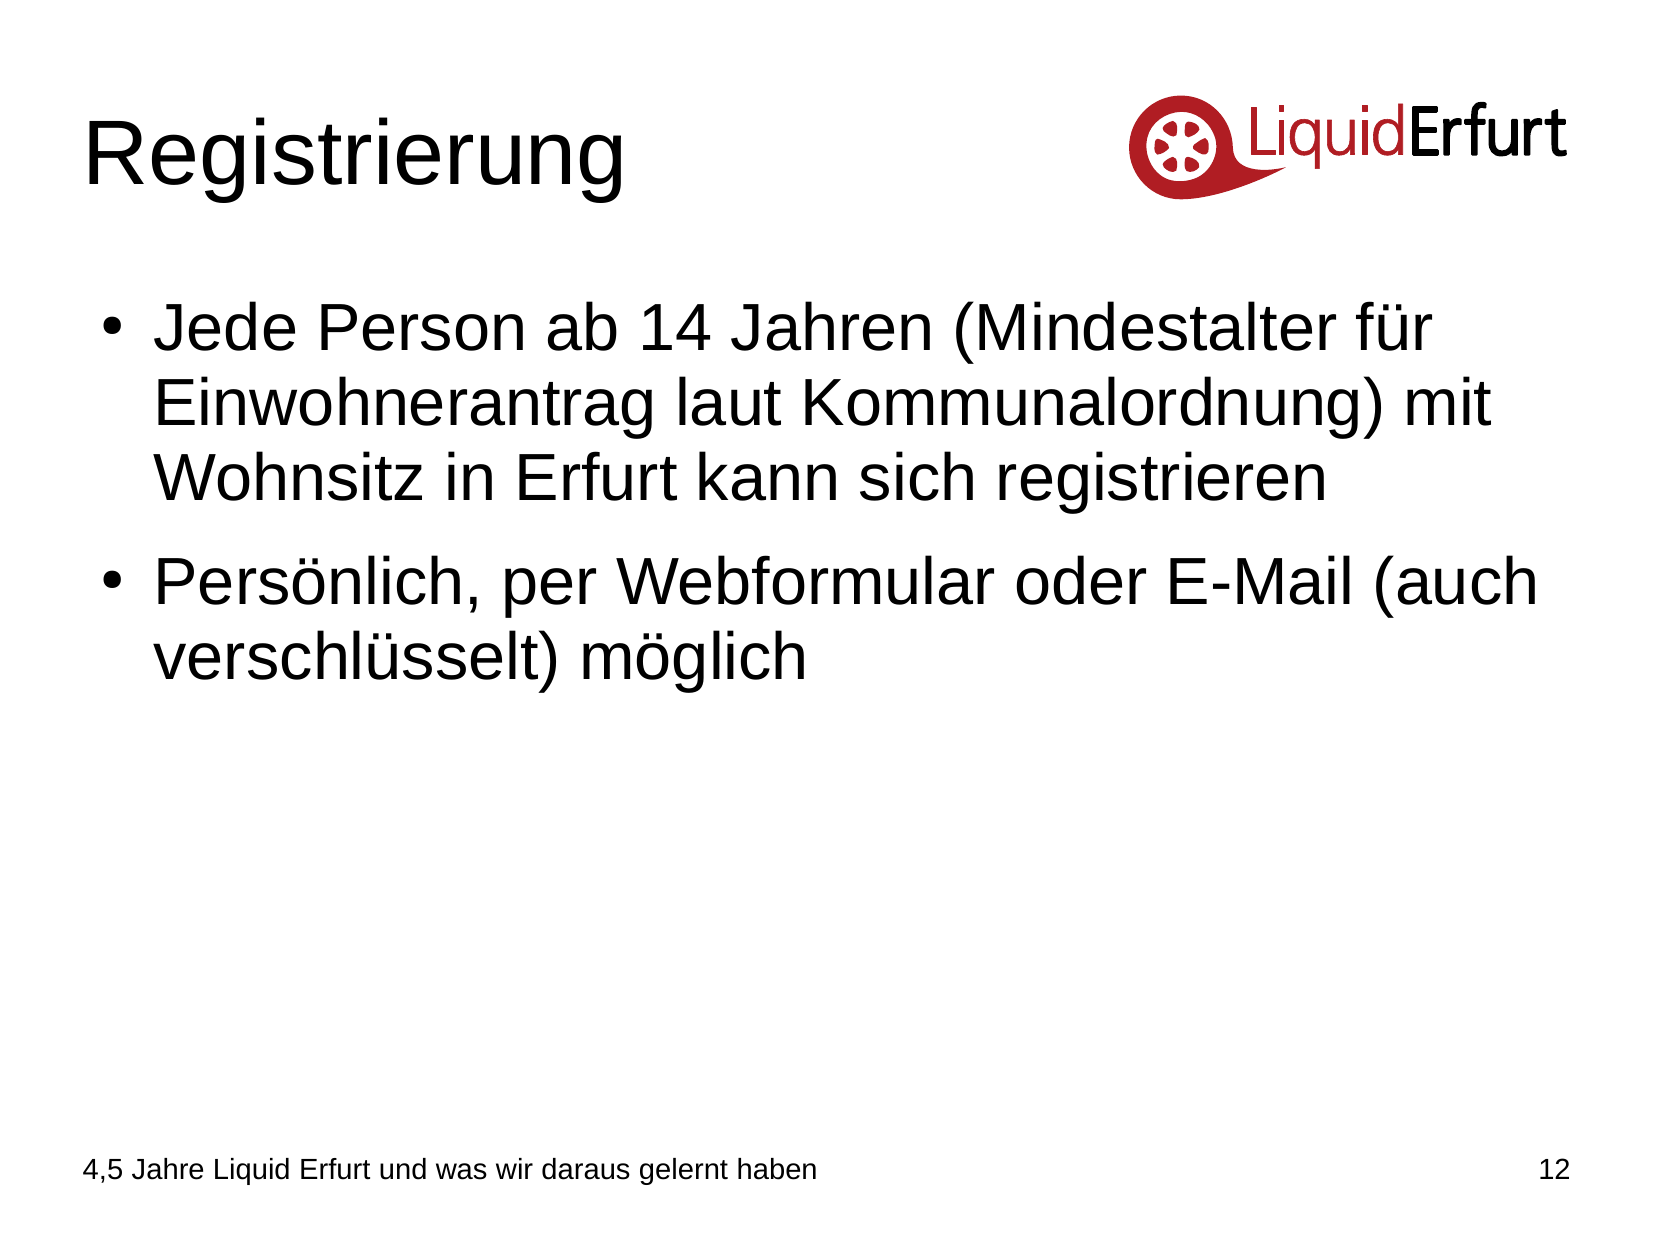

# Registrierung
Jede Person ab 14 Jahren (Mindestalter für Einwohnerantrag laut Kommunalordnung) mit Wohnsitz in Erfurt kann sich registrieren
Persönlich, per Webformular oder E-Mail (auch verschlüsselt) möglich
4,5 Jahre Liquid Erfurt und was wir daraus gelernt haben
12